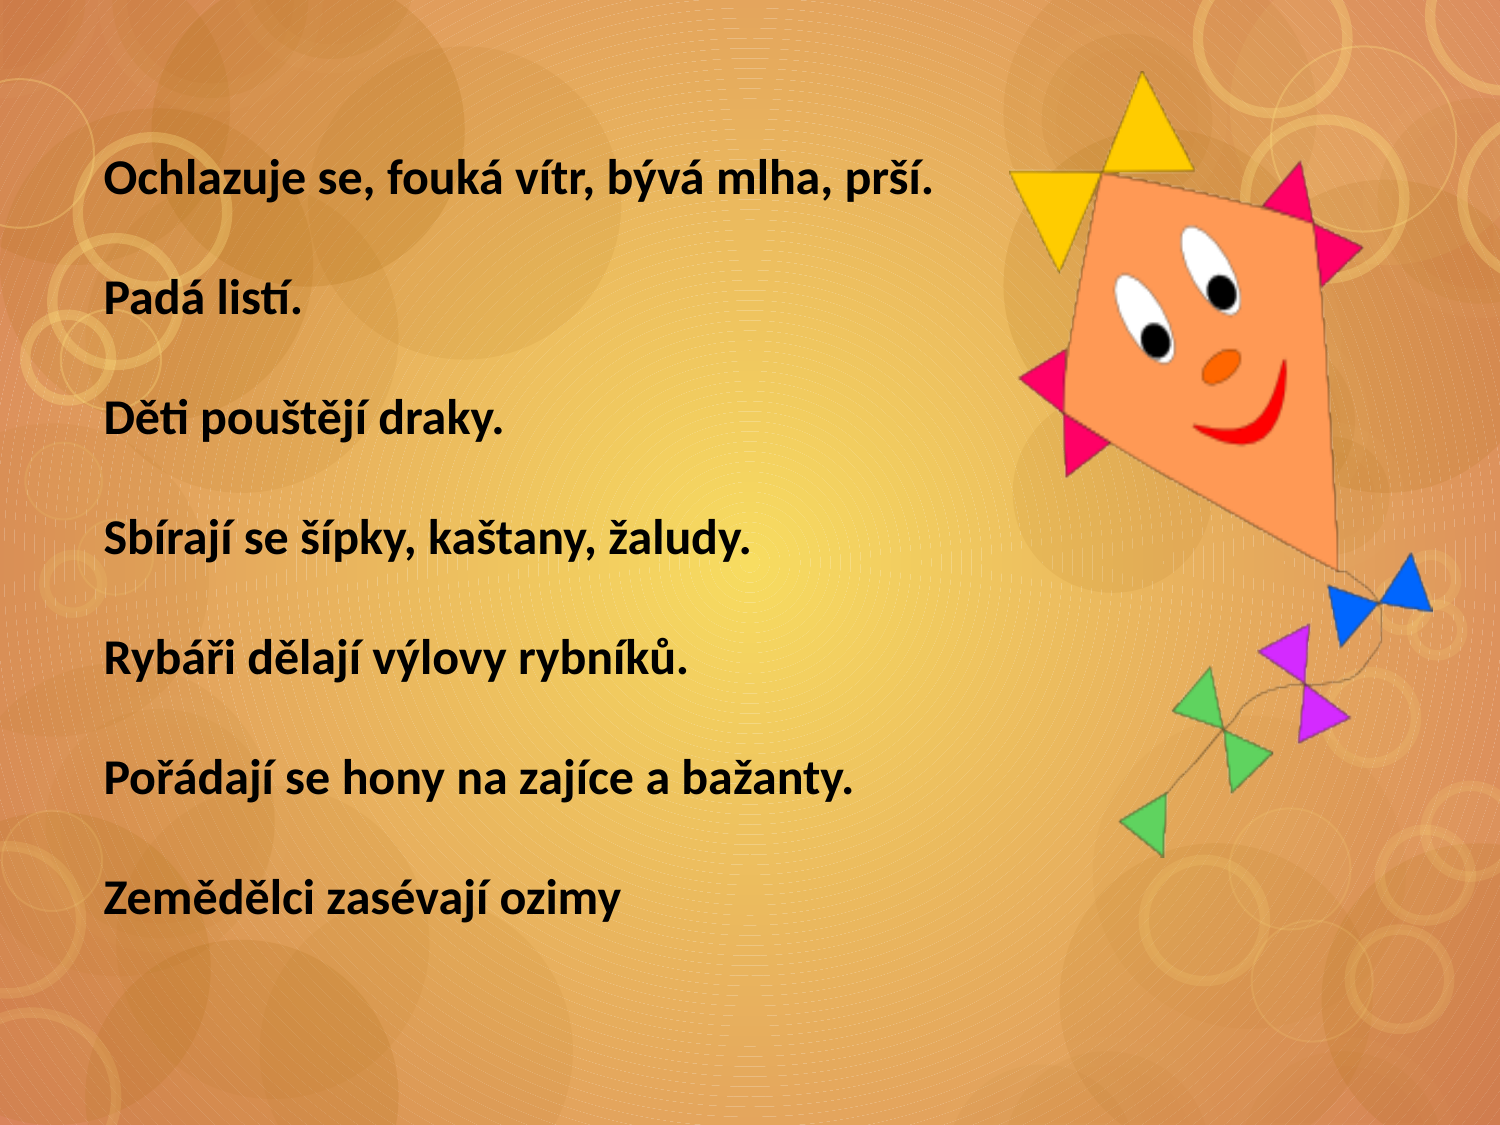

Ochlazuje se, fouká vítr, bývá mlha, prší.
Padá listí.
Děti pouštějí draky.
Sbírají se šípky, kaštany, žaludy.
Rybáři dělají výlovy rybníků.
Pořádají se hony na zajíce a bažanty.
Zemědělci zasévají ozimy